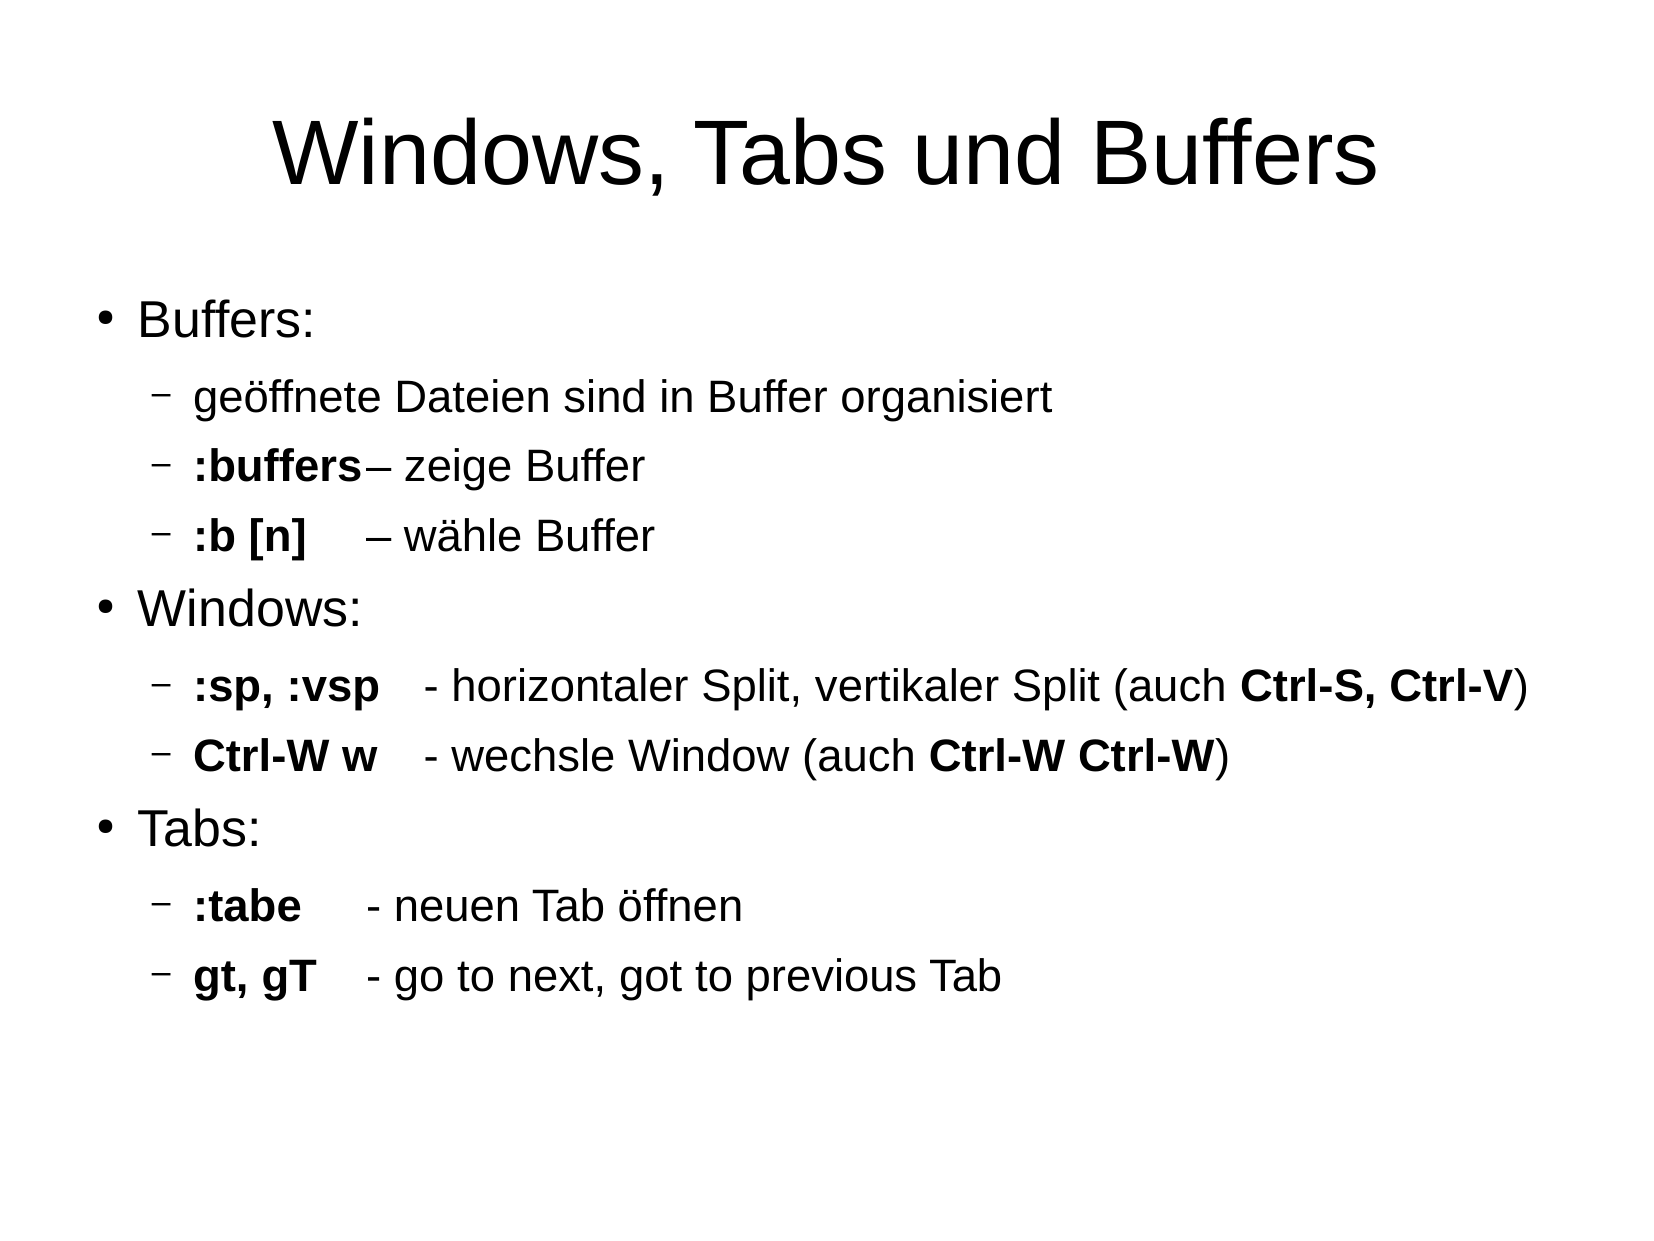

# Windows, Tabs und Buffers
Buffers:
geöffnete Dateien sind in Buffer organisiert
:buffers	– zeige Buffer
:b [n]		– wähle Buffer
Windows:
:sp, :vsp	- horizontaler Split, vertikaler Split (auch Ctrl-S, Ctrl-V)
Ctrl-W w	- wechsle Window (auch Ctrl-W Ctrl-W)
Tabs:
:tabe		- neuen Tab öffnen
gt, gT	- go to next, got to previous Tab